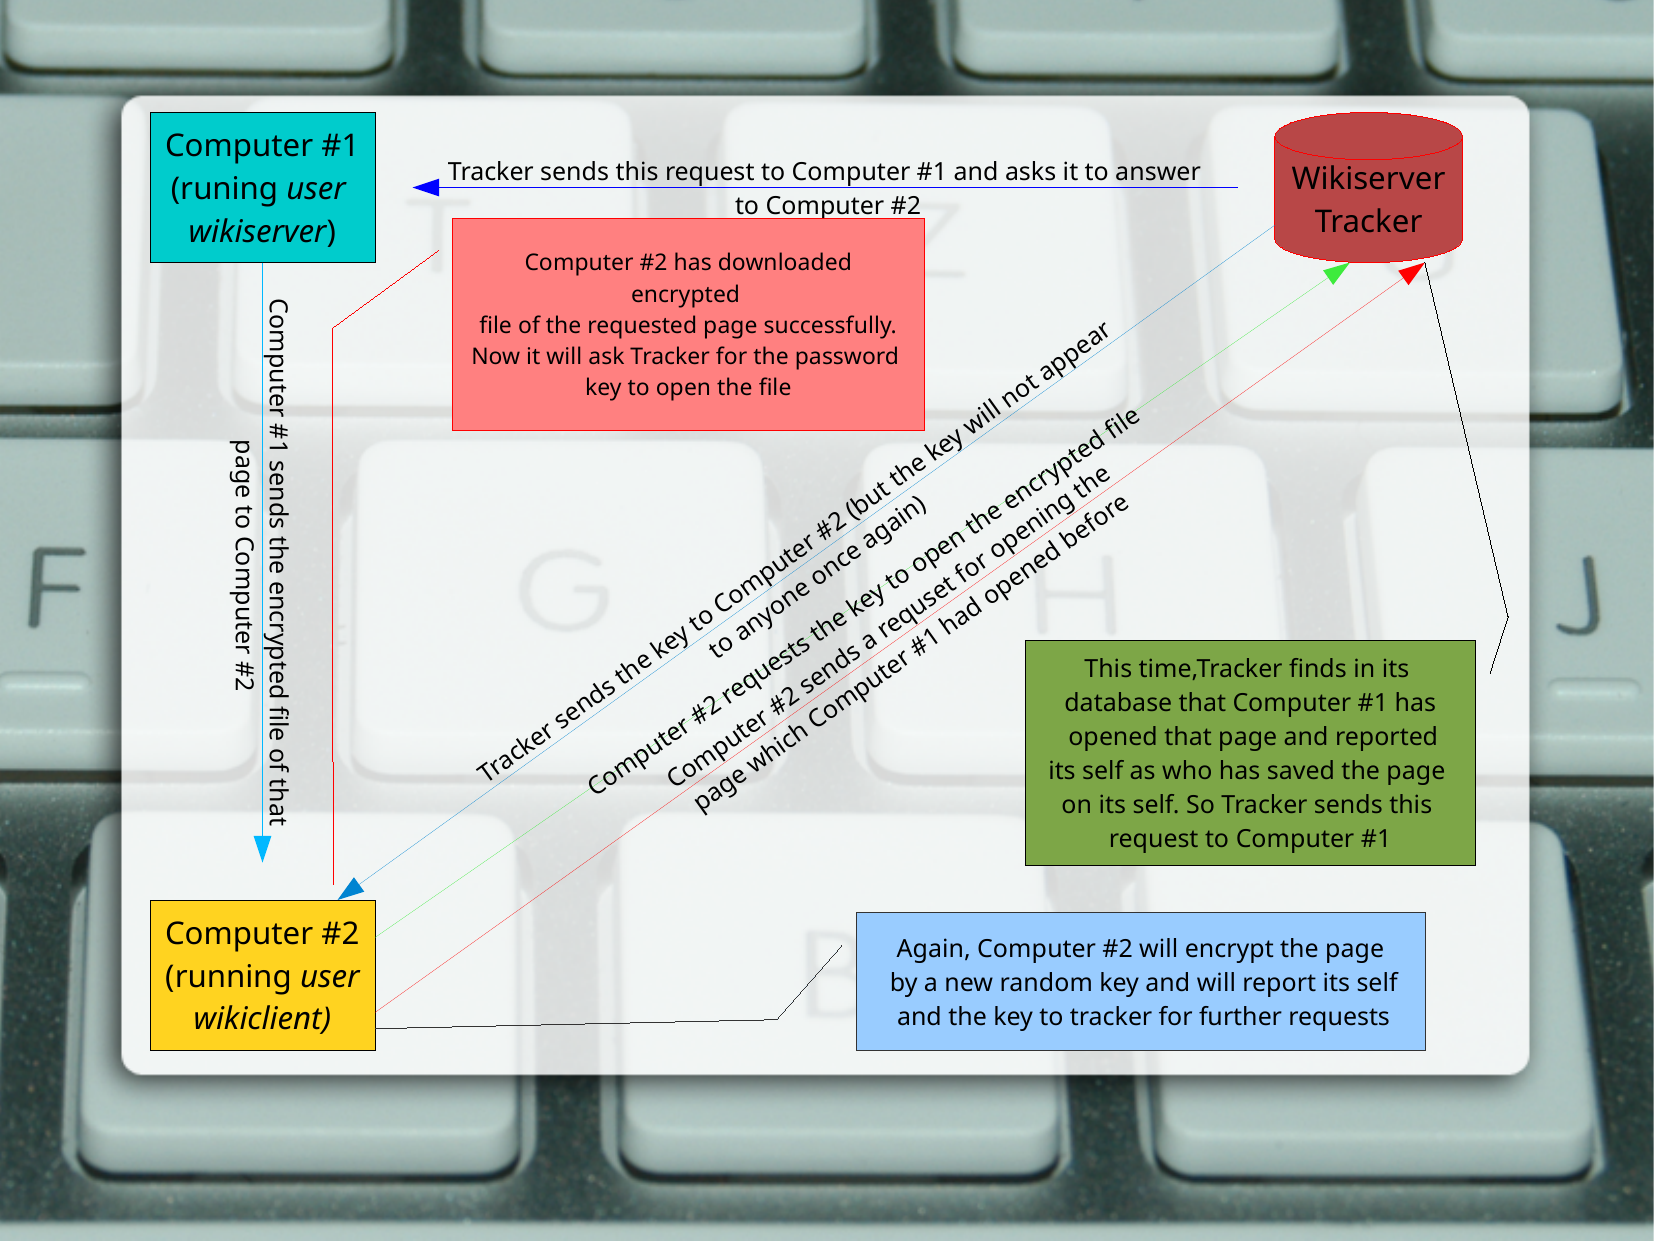

Computer #1
(runing user
wikiserver)
Wikiserver
Tracker
Tracker sends this request to Computer #1 and asks it to answer
 to Computer #2
Computer #2 has downloaded encrypted
file of the requested page successfully.
Now it will ask Tracker for the password
key to open the file
Tracker sends the key to Computer #2 (but the key will not appear
to anyone once again)
Computer #1 sends the encrypted file of that
 page to Computer #2
Computer #2 sends a requset for opening the
page which Computer #1 had opened before
Computer #2 requests the key to open the encrypted file
This time,Tracker finds in its
database that Computer #1 has
 opened that page and reported
its self as who has saved the page
on its self. So Tracker sends this
request to Computer #1
Computer #2
(running user
wikiclient)
Again, Computer #2 will encrypt the page
 by a new random key and will report its self
 and the key to tracker for further requests